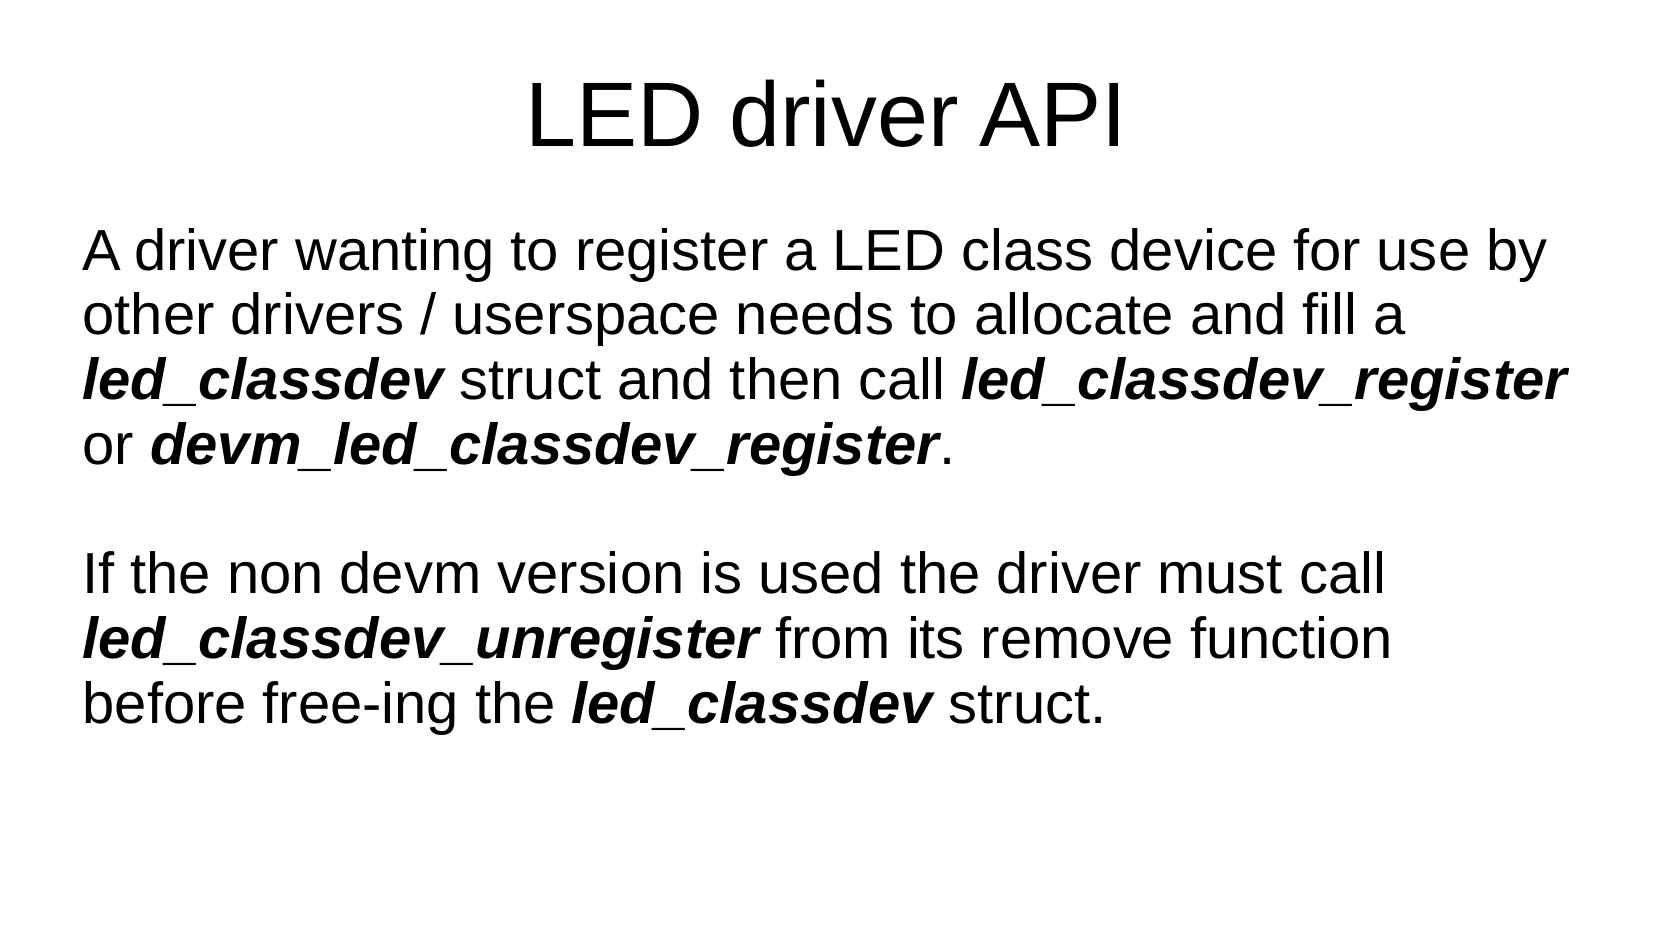

# LED driver API
A driver wanting to register a LED class device for use by other drivers / userspace needs to allocate and fill a led_classdev struct and then call led_classdev_register or devm_led_classdev_register.
If the non devm version is used the driver must call led_classdev_unregister from its remove function before free-ing the led_classdev struct.